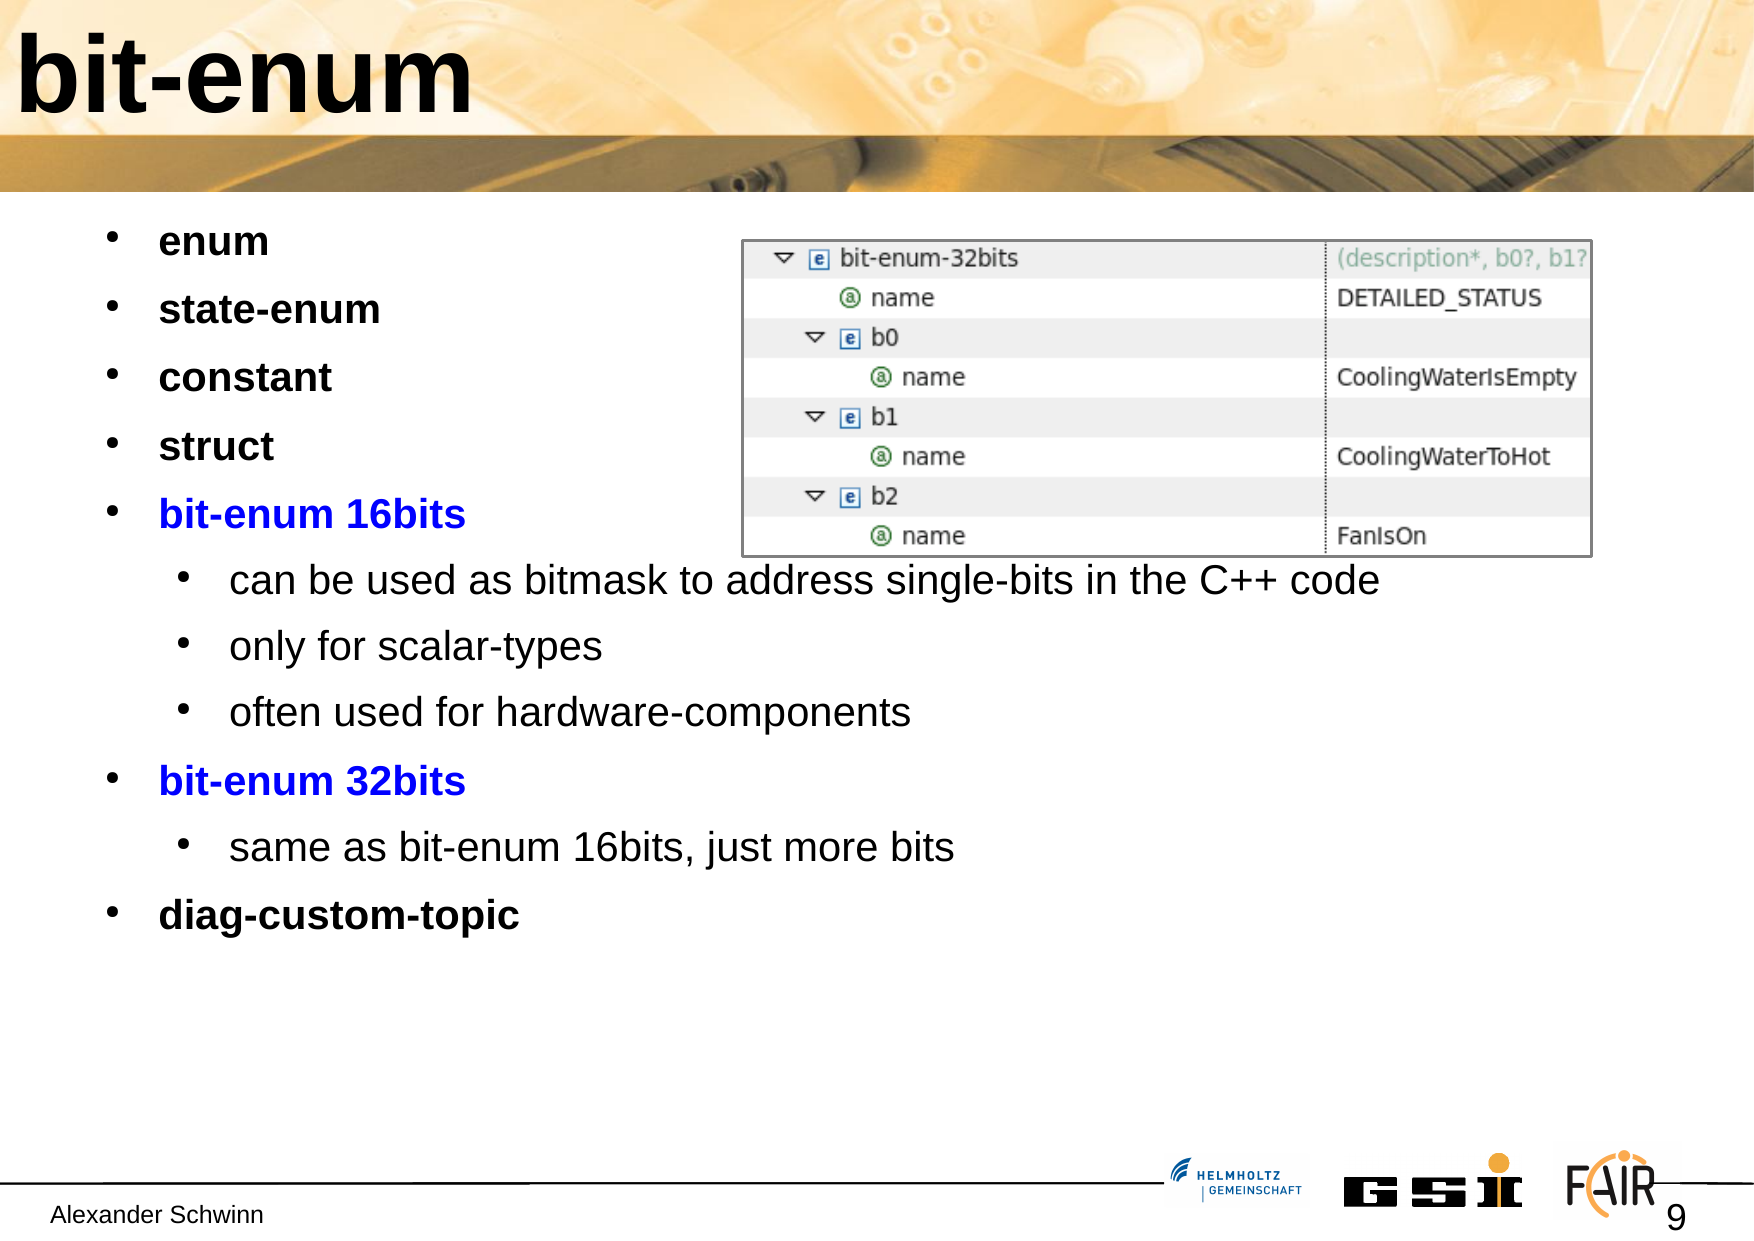

# bit-enum
enum
state-enum
constant
struct
bit-enum 16bits
can be used as bitmask to address single-bits in the C++ code
only for scalar-types
often used for hardware-components
bit-enum 32bits
same as bit-enum 16bits, just more bits
diag-custom-topic
9